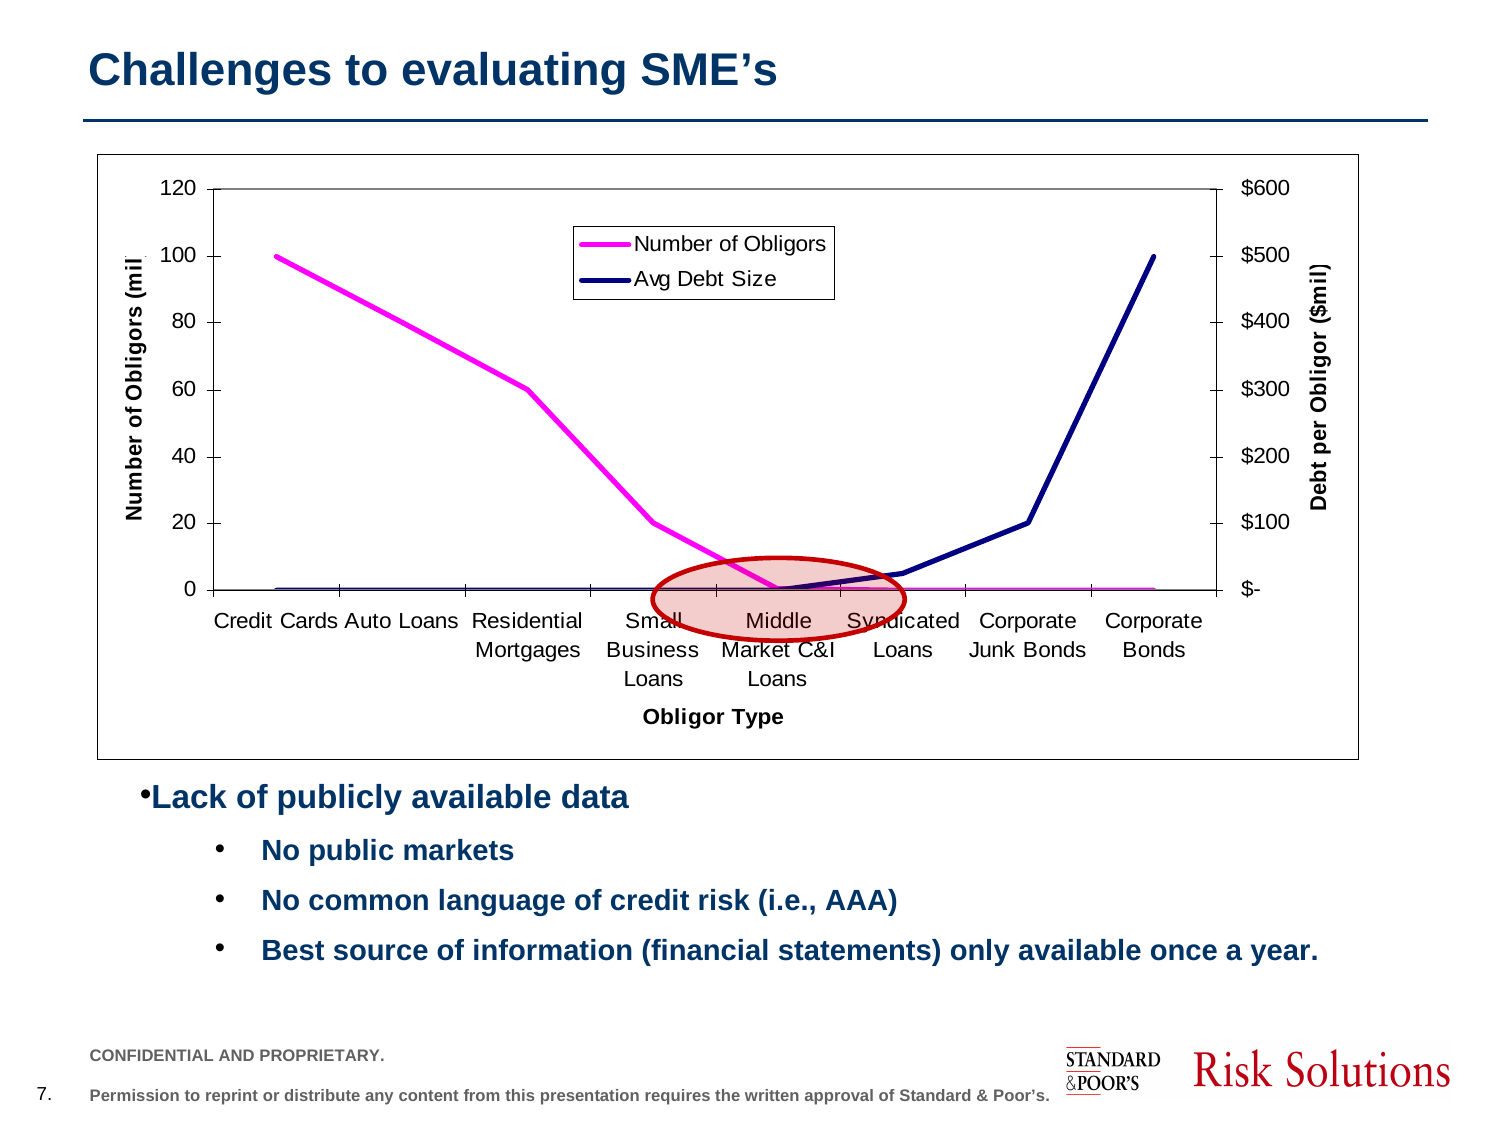

# Challenges to evaluating SME’s
Lack of publicly available data
No public markets
No common language of credit risk (i.e., AAA)
Best source of information (financial statements) only available once a year.